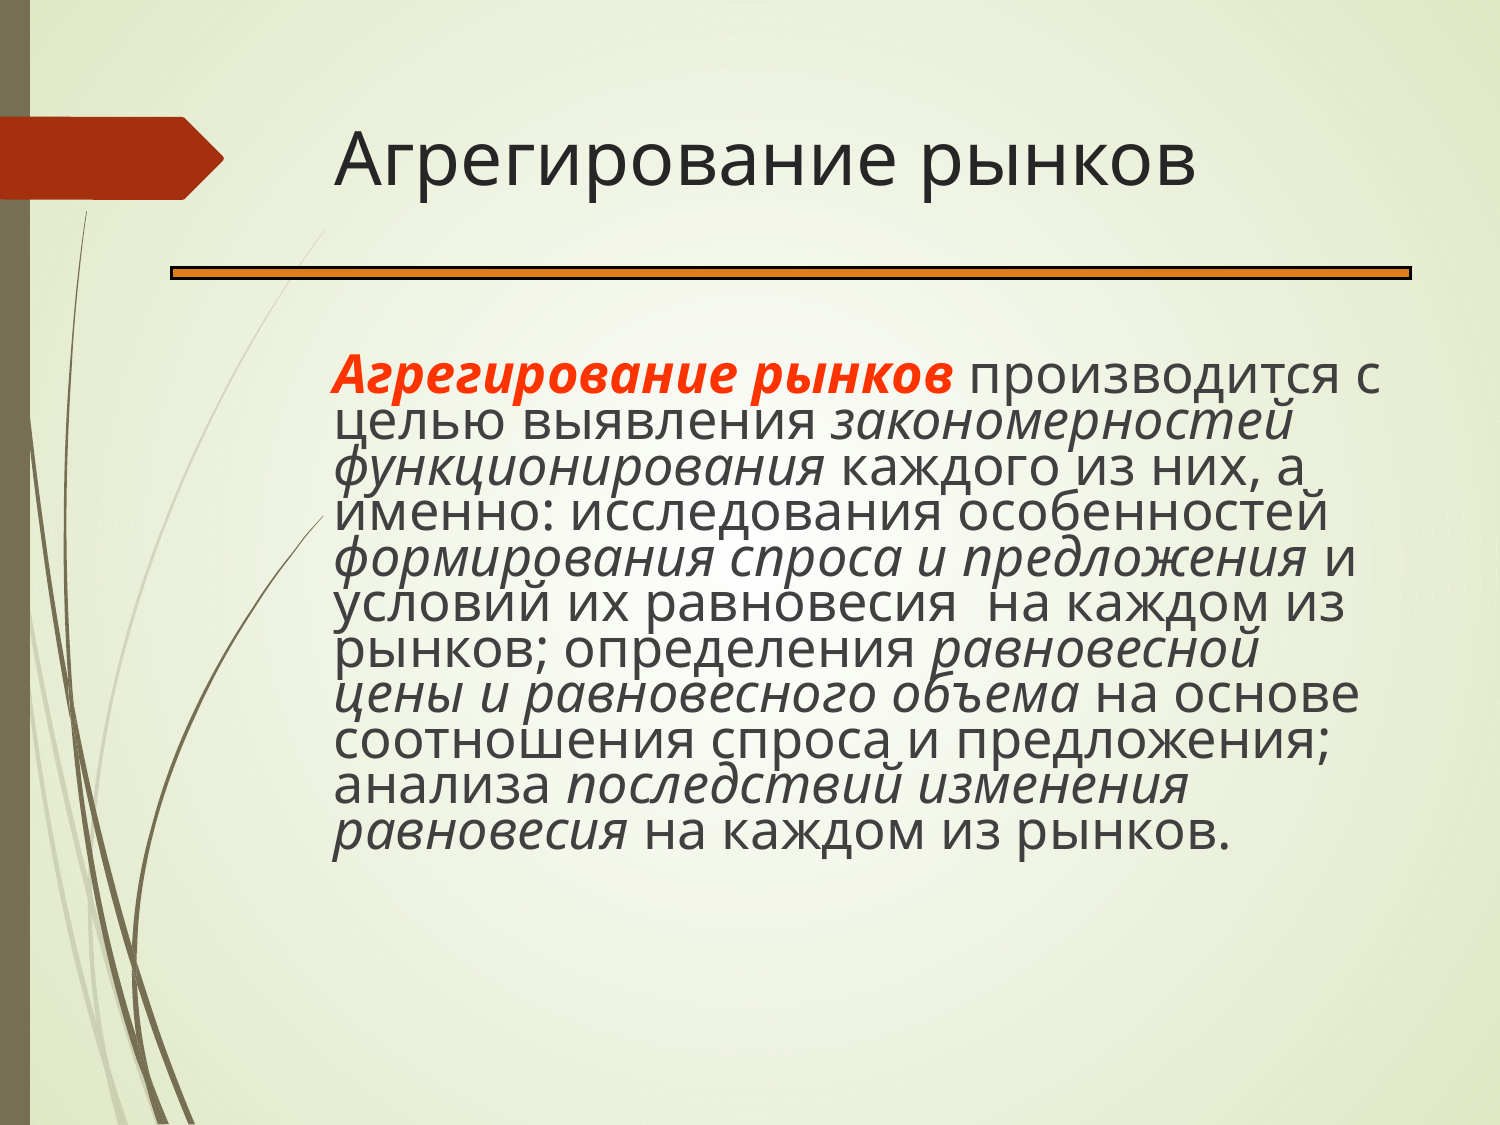

# Агрегирование рынков
Агрегирование рынков производится с целью выявления закономерностей функционирования каждого из них, а именно: исследования особенностей формирования спроса и предложения и условий их равновесия на каждом из рынков; определения равновесной цены и равновесного объема на основе соотношения спроса и предложения; анализа последствий изменения равновесия на каждом из рынков.